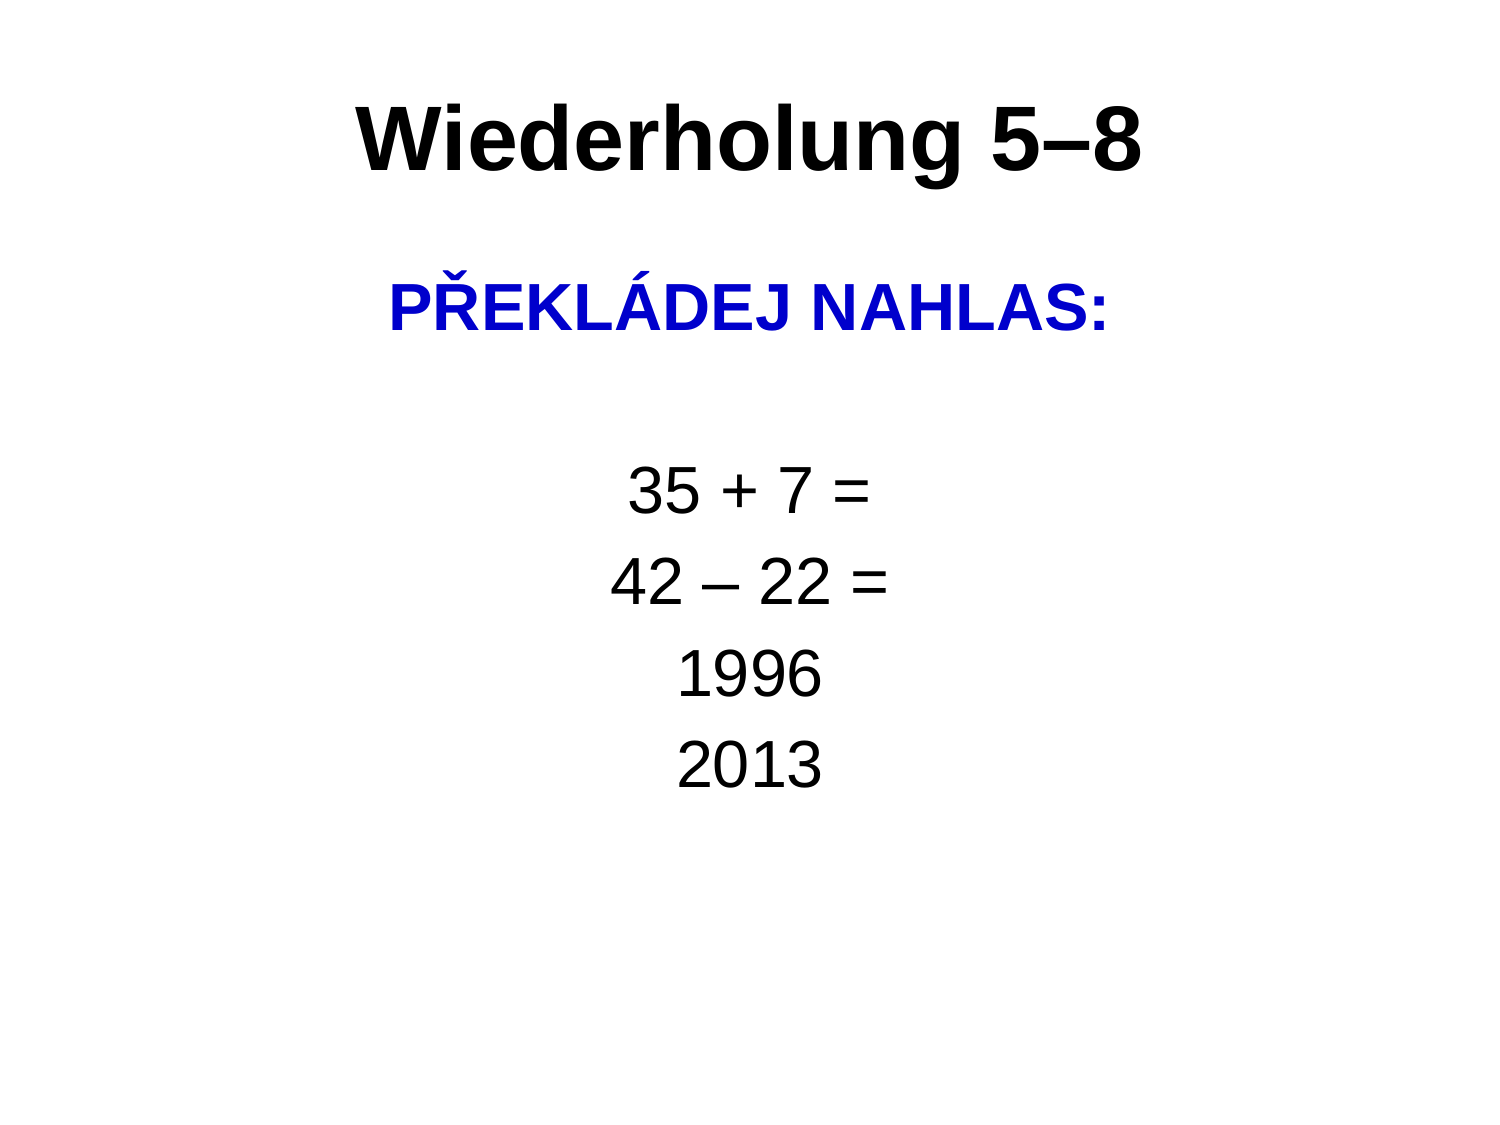

# Wiederholung 5–8
PŘEKLÁDEJ NAHLAS:
35 + 7 =
42 – 22 =
1996
2013